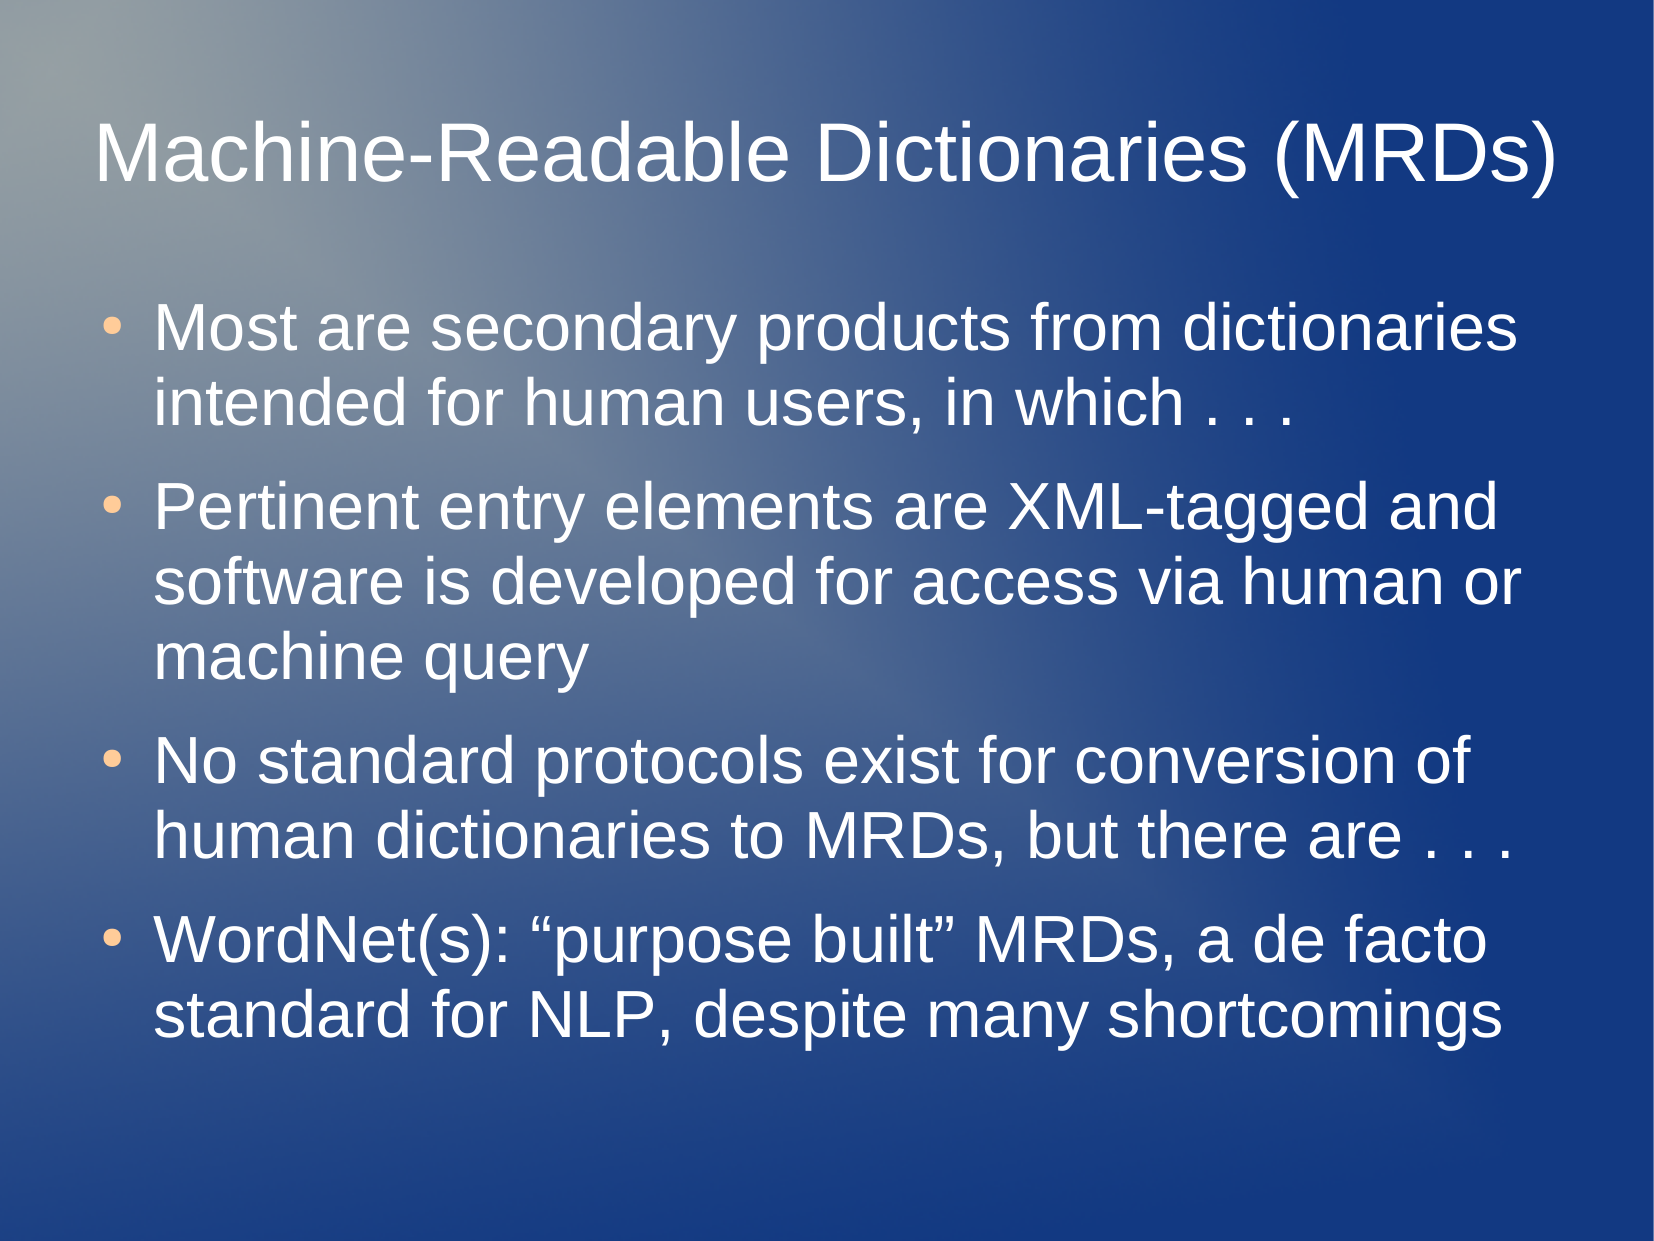

# Machine-Readable Dictionaries (MRDs)
Most are secondary products from dictionaries intended for human users, in which . . .
Pertinent entry elements are XML-tagged and software is developed for access via human or machine query
No standard protocols exist for conversion of human dictionaries to MRDs, but there are . . .
WordNet(s): “purpose built” MRDs, a de facto standard for NLP, despite many shortcomings